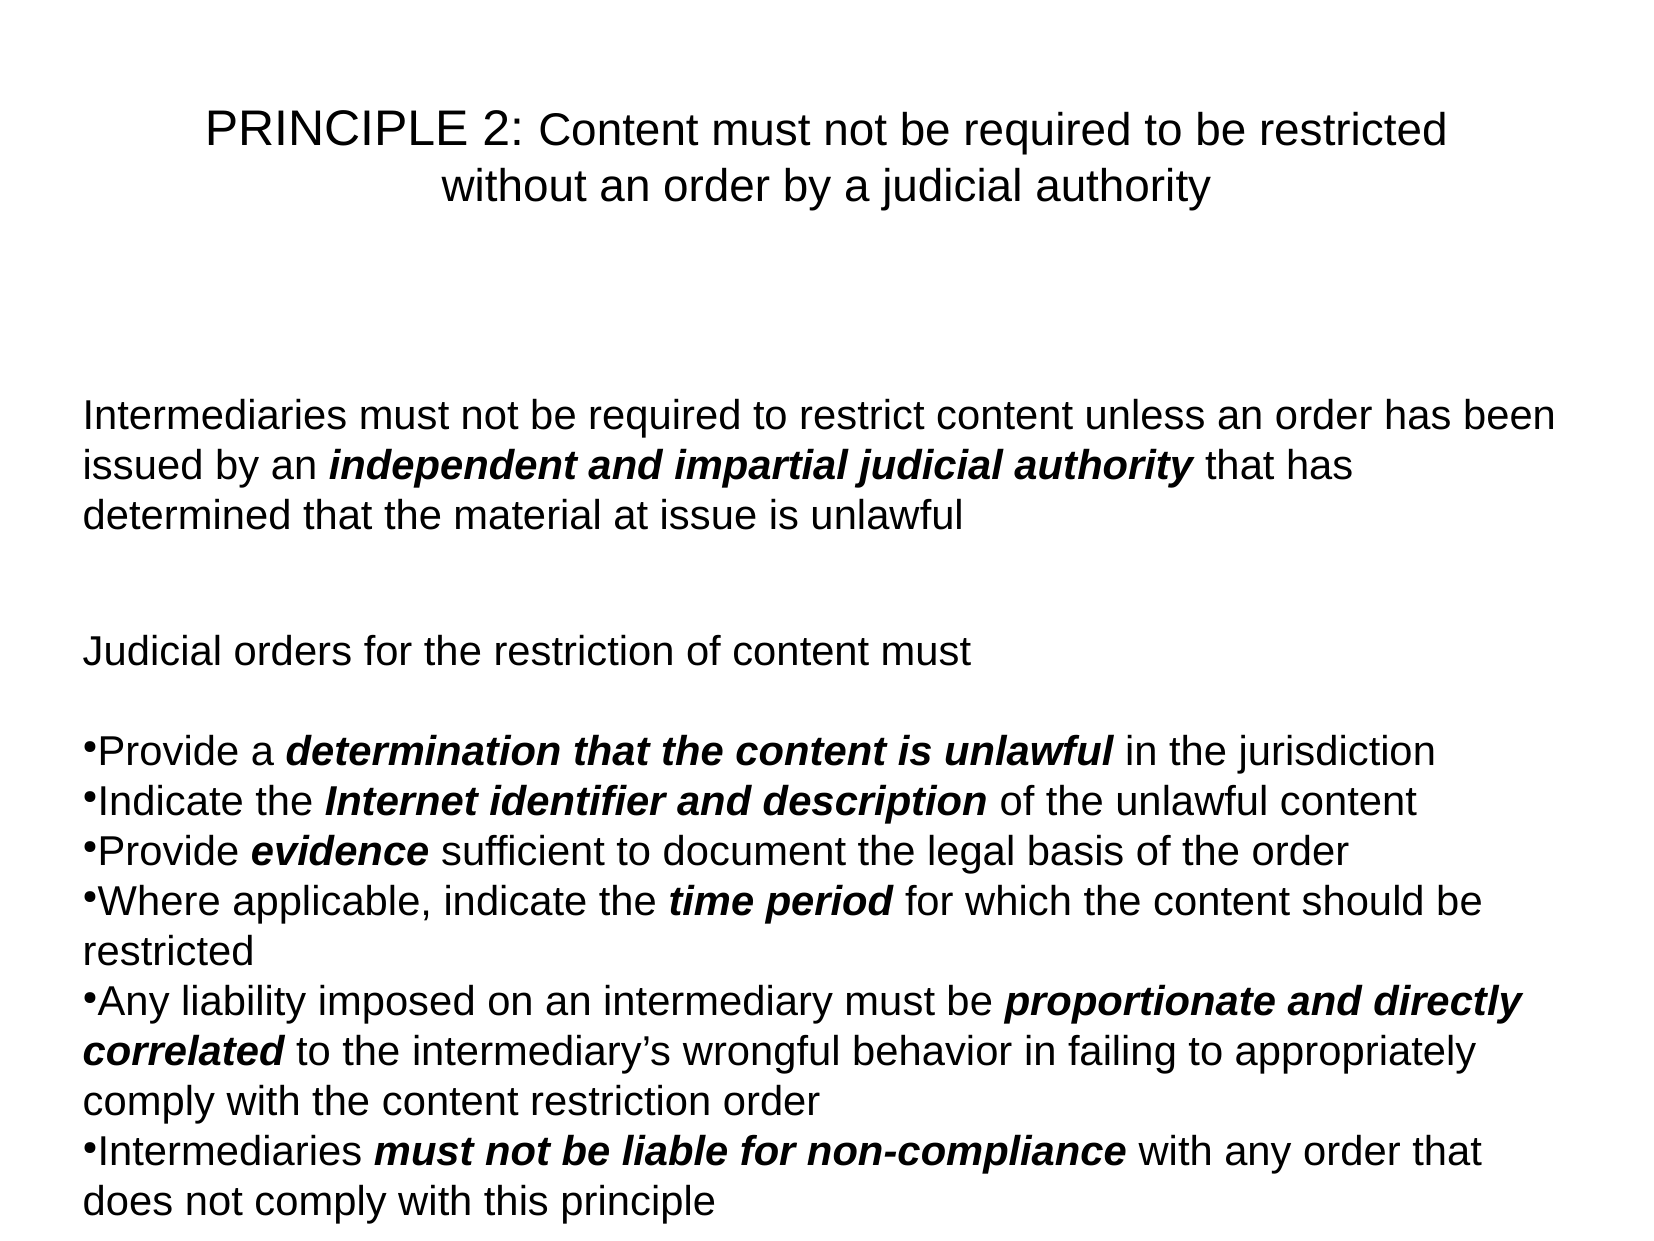

# PRINCIPLE 2: Content must not be required to be restricted without an order by a judicial authority
Intermediaries must not be required to restrict content unless an order has been issued by an independent and impartial judicial authority that has determined that the material at issue is unlawful
Judicial orders for the restriction of content must
Provide a determination that the content is unlawful in the jurisdiction
Indicate the Internet identifier and description of the unlawful content
Provide evidence sufficient to document the legal basis of the order
Where applicable, indicate the time period for which the content should be restricted
Any liability imposed on an intermediary must be proportionate and directly correlated to the intermediary’s wrongful behavior in failing to appropriately comply with the content restriction order
Intermediaries must not be liable for non-compliance with any order that does not comply with this principle